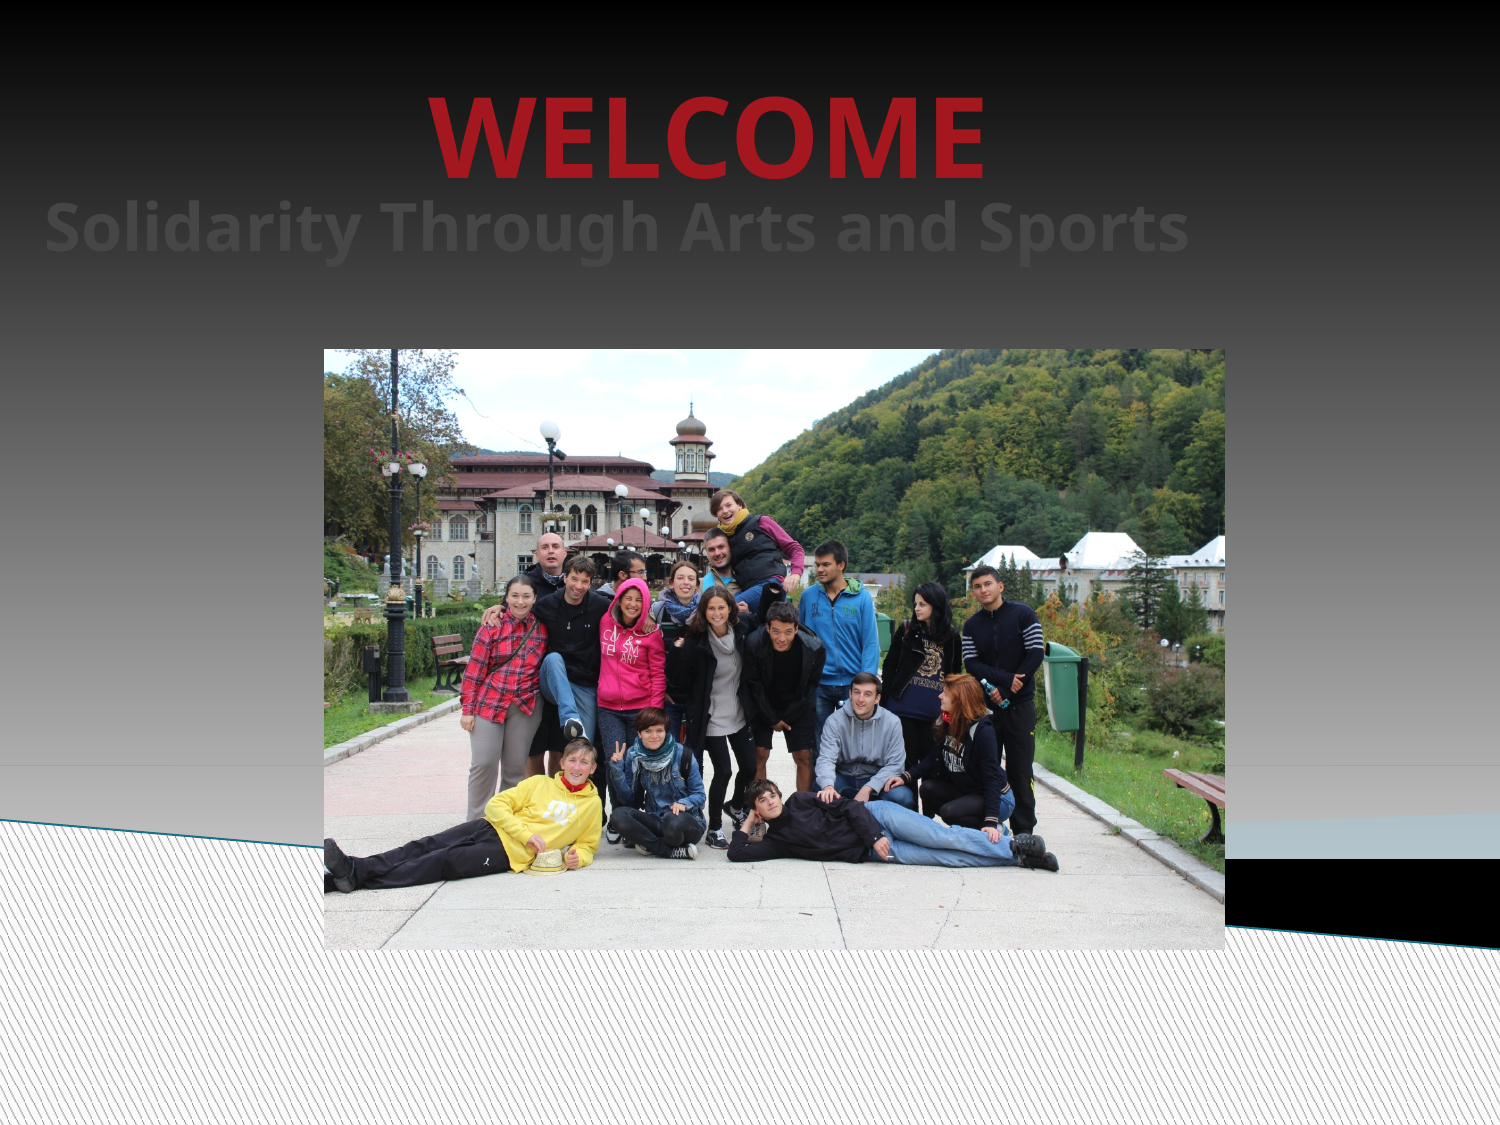

# WELCOME
Solidarity Through Arts and Sports